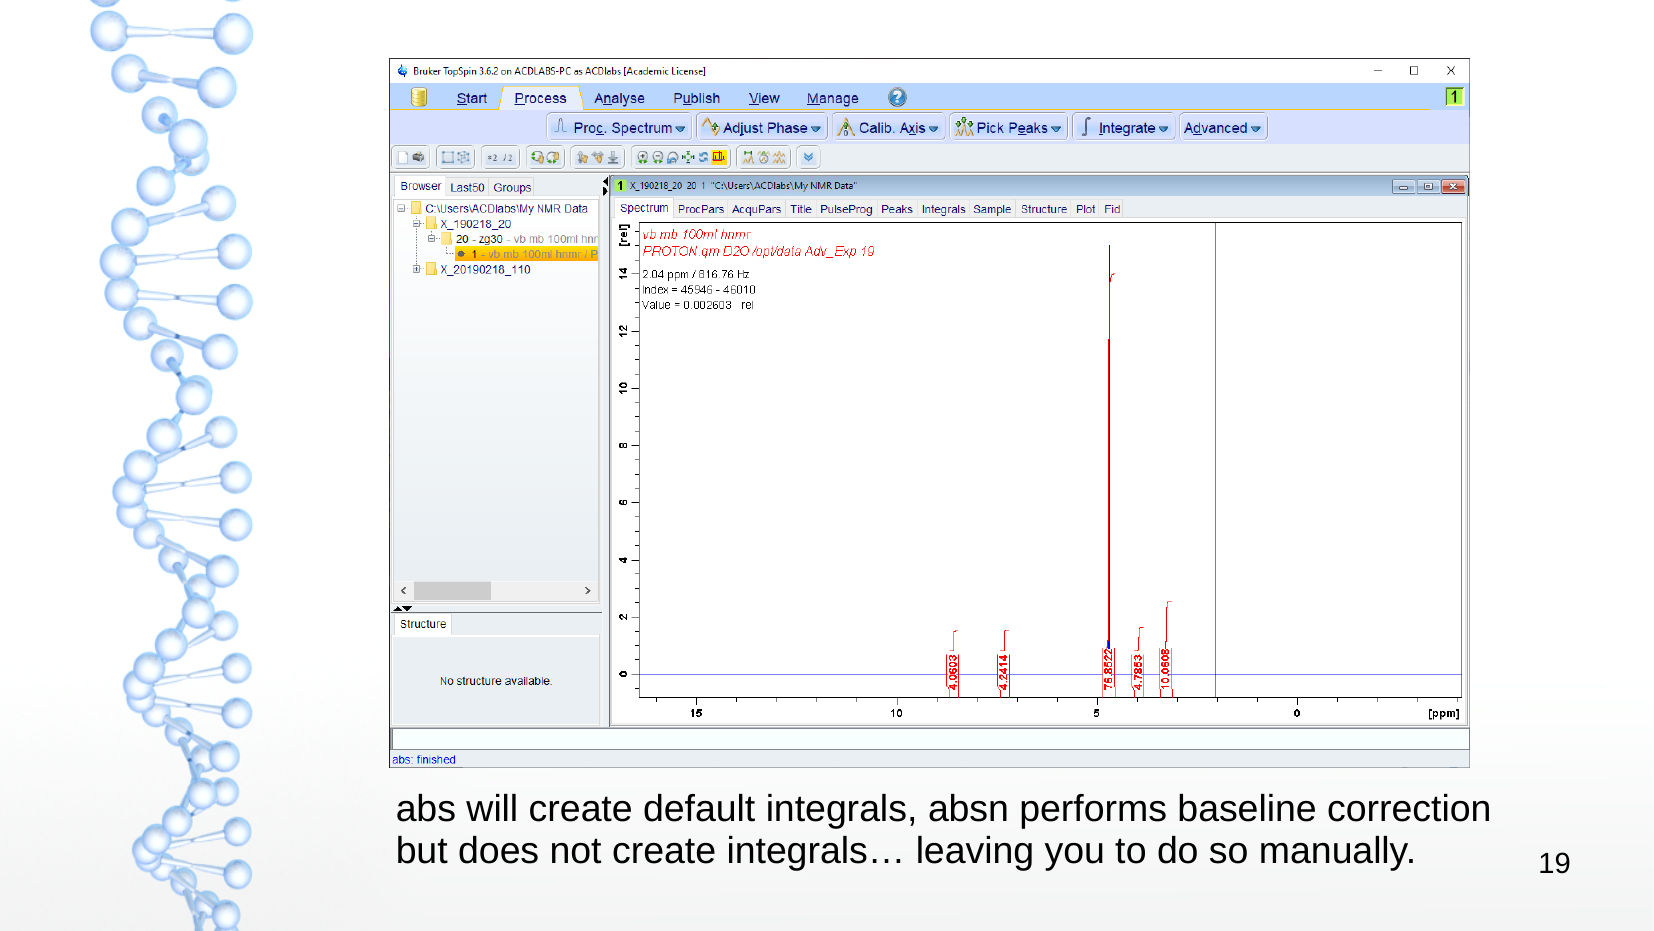

abs will create default integrals, absn performs baseline correction
but does not create integrals… leaving you to do so manually.
19